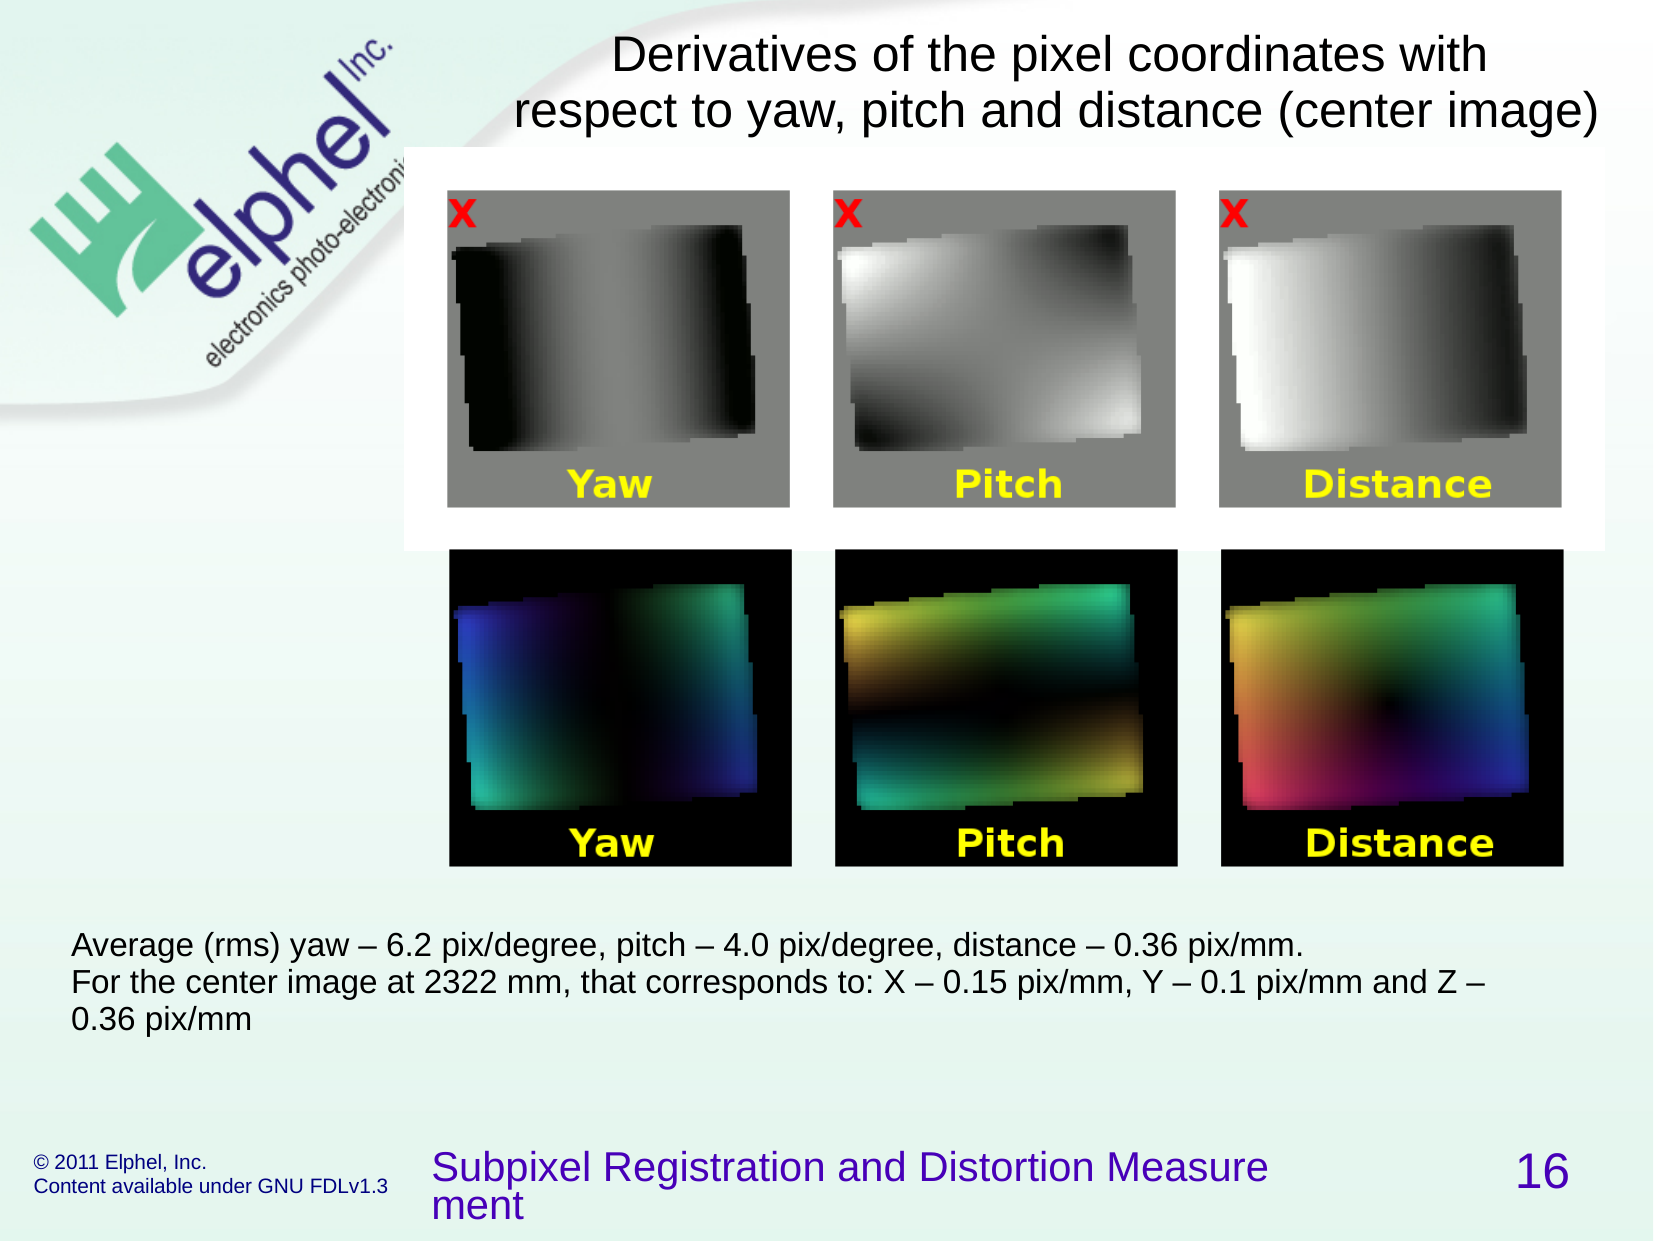

# Derivatives of the pixel coordinates with respect to yaw, pitch and distance (center image)
Average (rms) yaw – 6.2 pix/degree, pitch – 4.0 pix/degree, distance – 0.36 pix/mm.
For the center image at 2322 mm, that corresponds to: X – 0.15 pix/mm, Y – 0.1 pix/mm and Z – 0.36 pix/mm
Subpixel Registration and Distortion Measurement
16